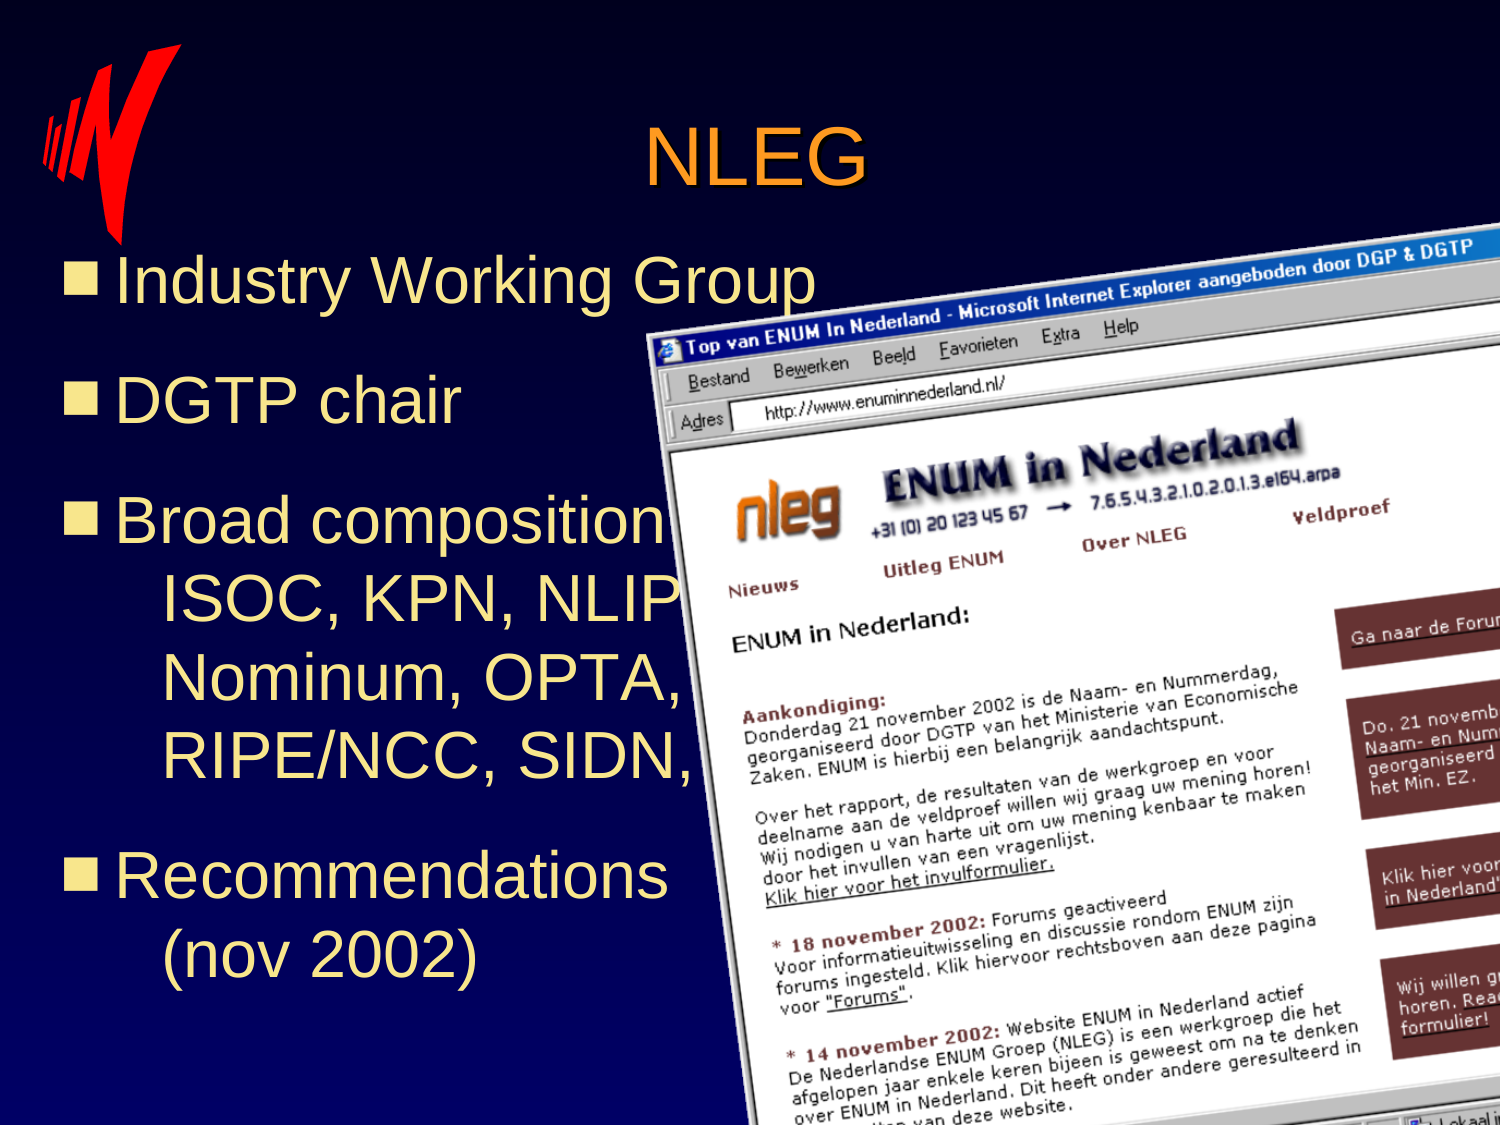

# NLEG
Industry Working Group
DGTP chair
Broad composition
ISOC, KPN, NLIP,
Nominum, OPTA,
RIPE/NCC, SIDN,
Recommendations
(nov 2002)